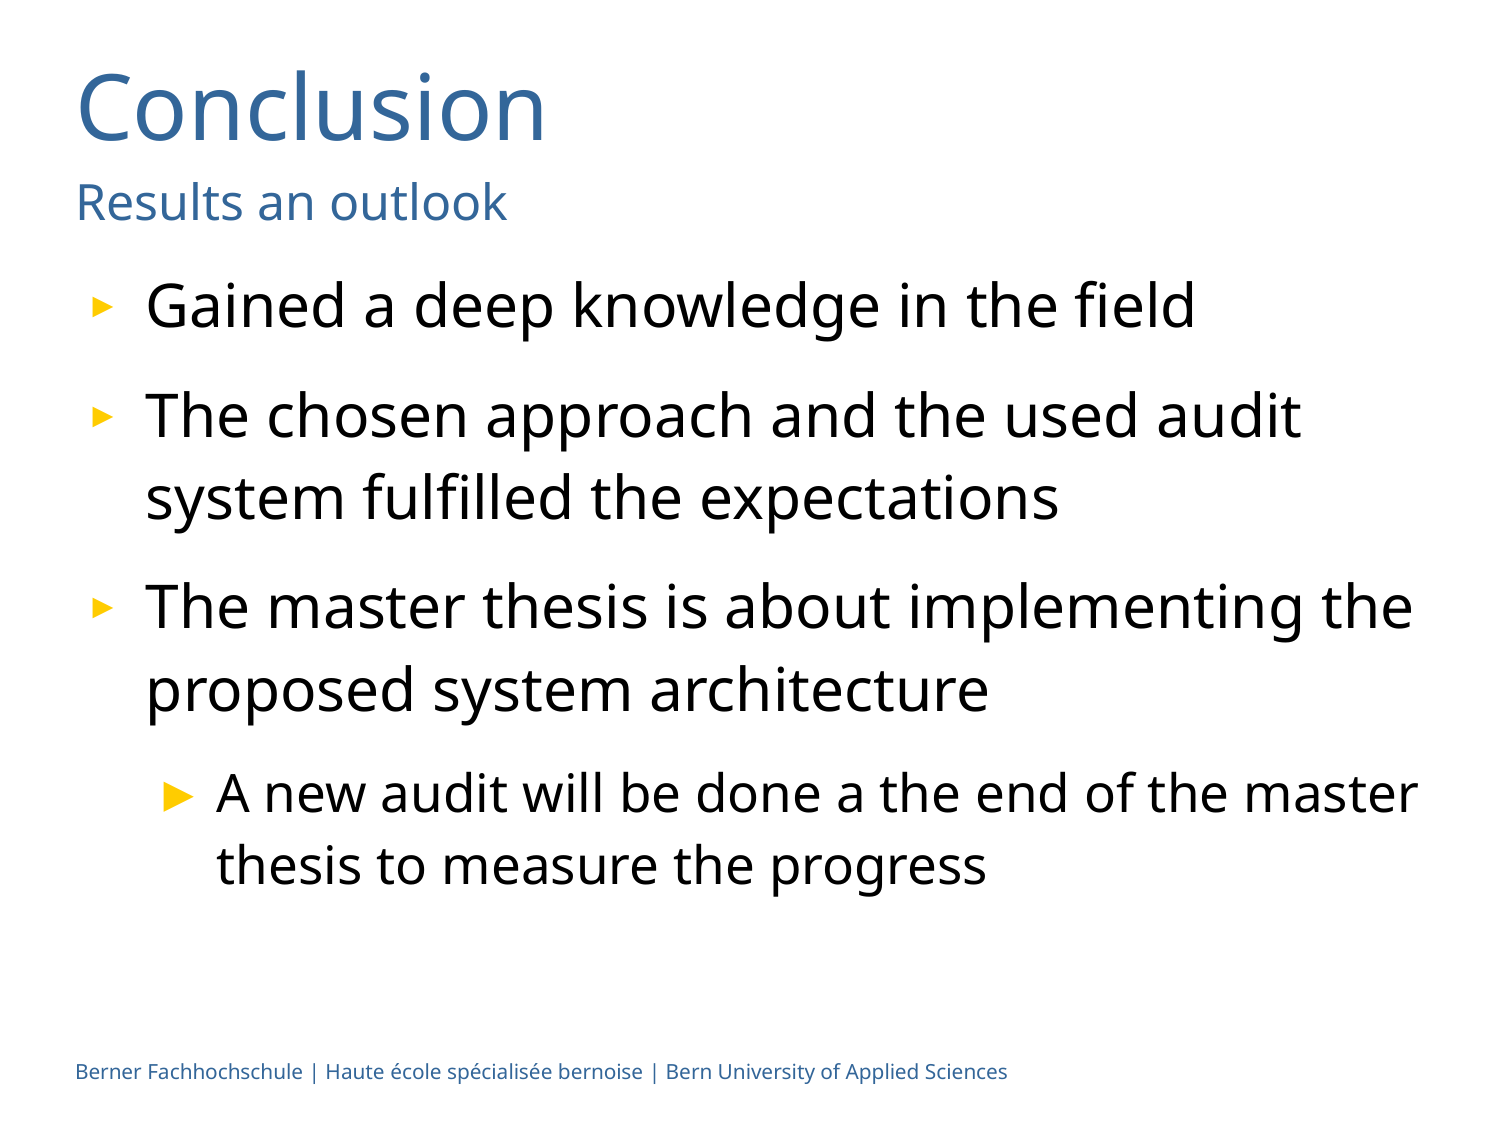

# Conclusion Results an outlook
Gained a deep knowledge in the field
The chosen approach and the used audit system fulfilled the expectations
The master thesis is about implementing the proposed system architecture
A new audit will be done a the end of the master thesis to measure the progress